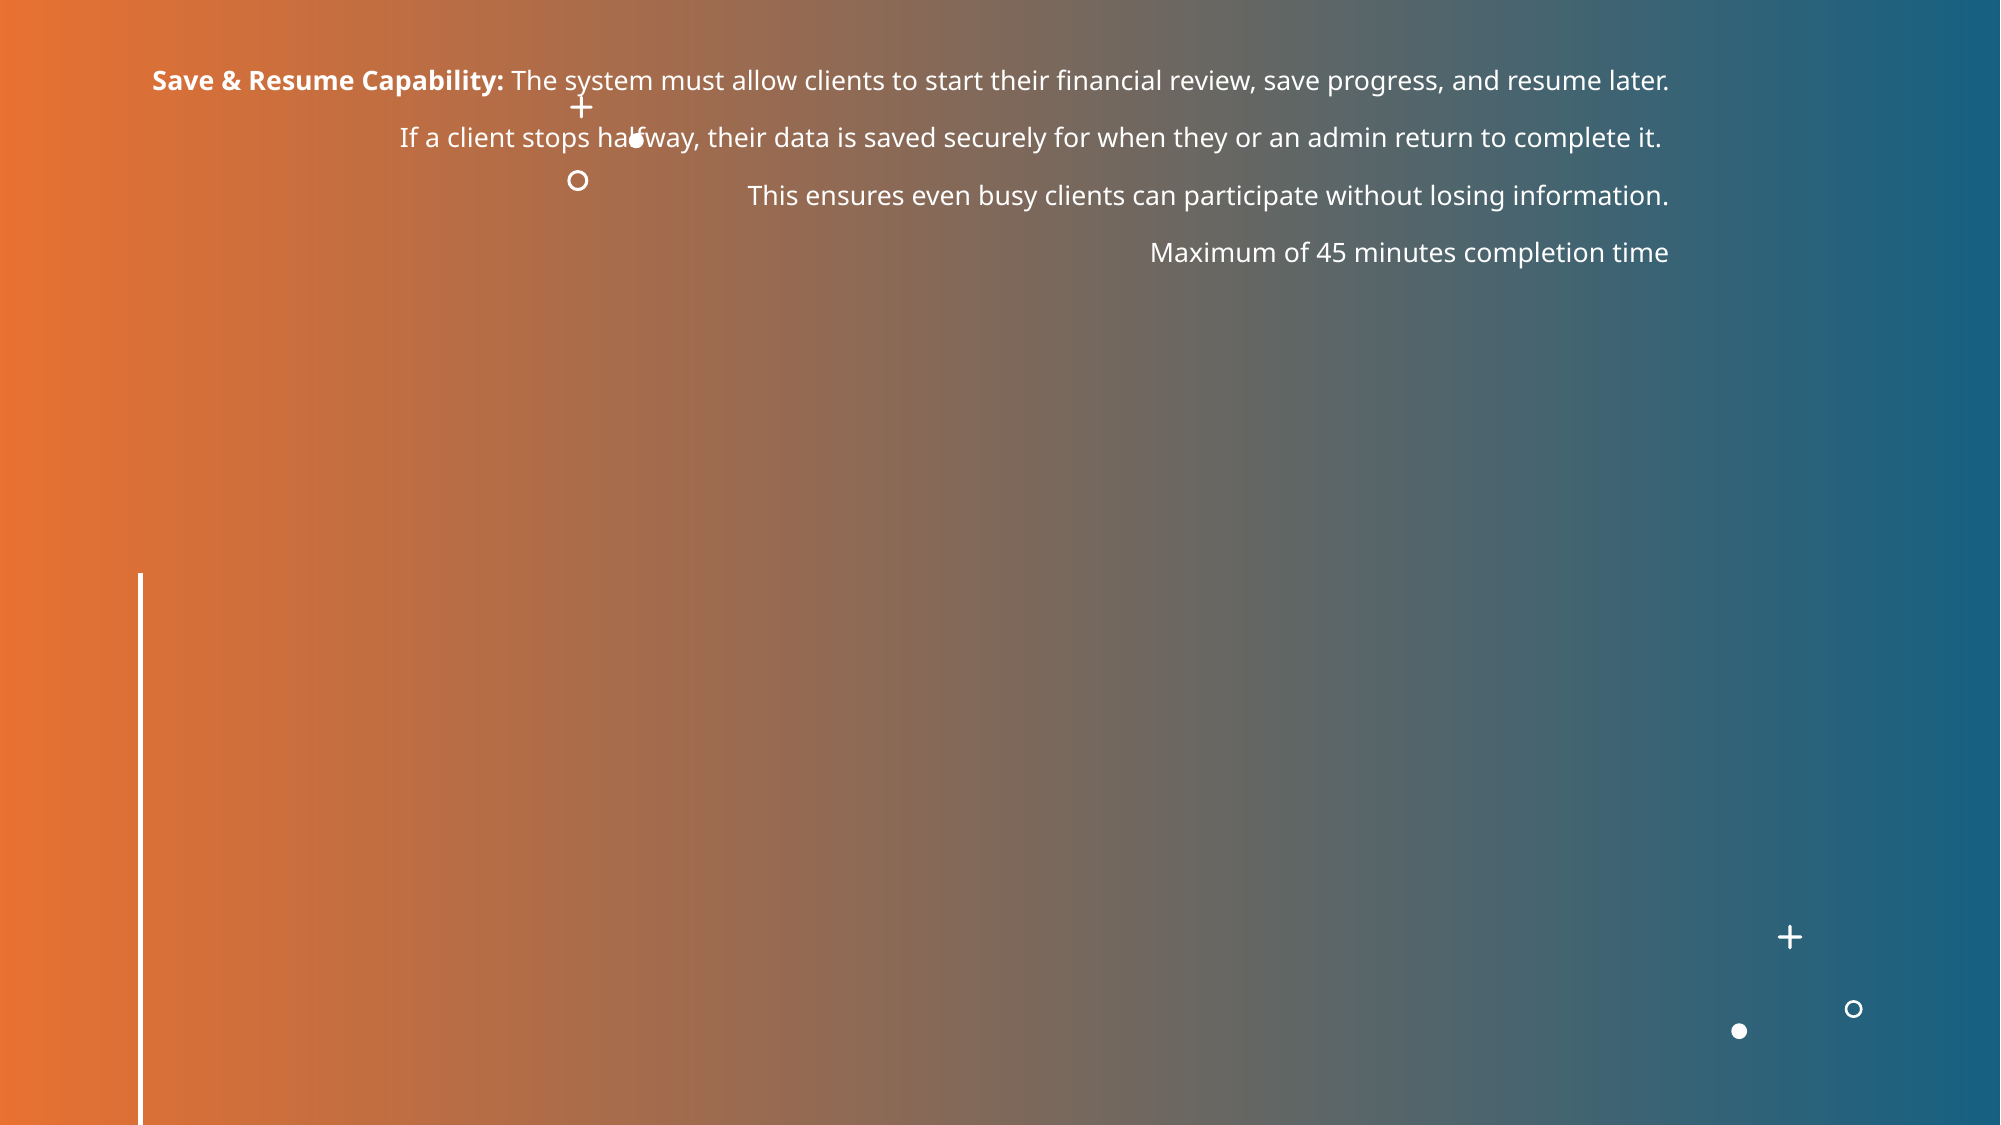

# Save & Resume Capability: The system must allow clients to start their financial review, save progress, and resume later. If a client stops halfway, their data is saved securely for when they or an admin return to complete it. This ensures even busy clients can participate without losing information. Maximum of 45 minutes completion time